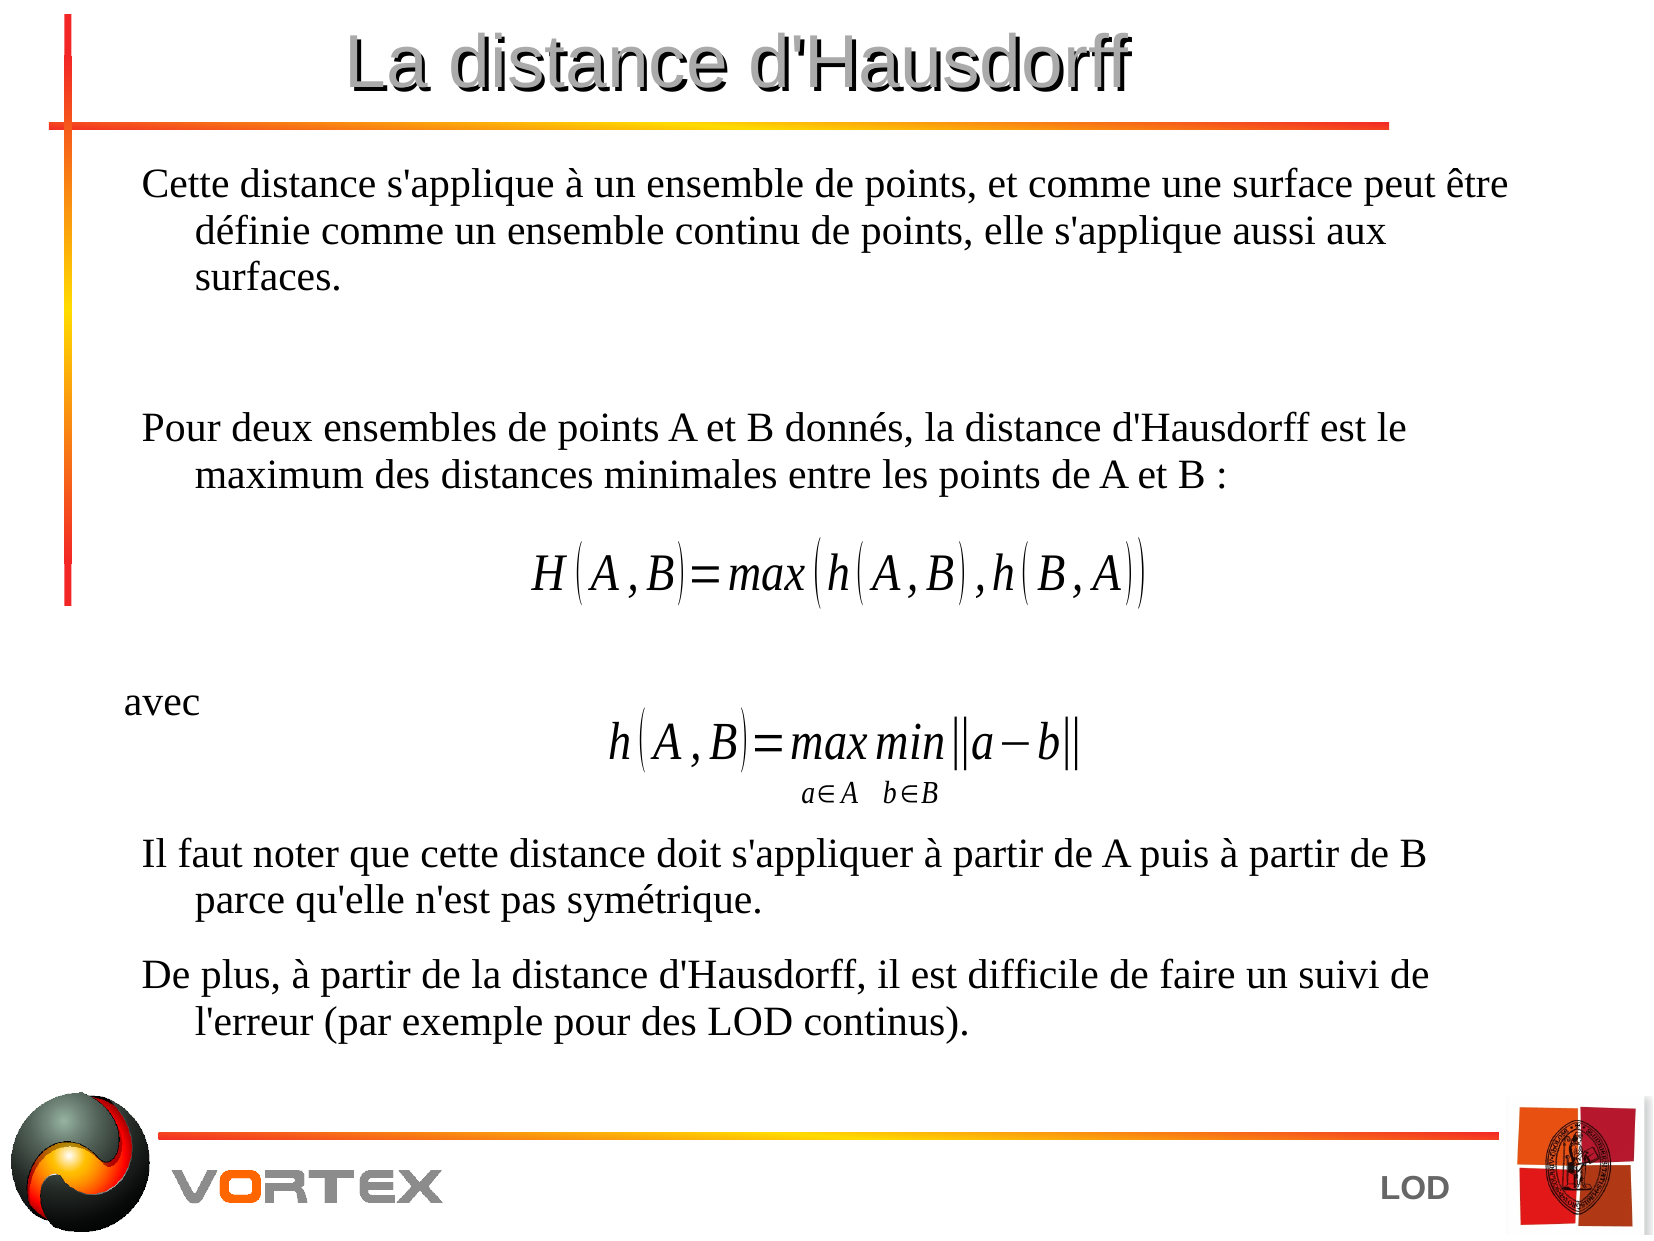

# La distance d'Hausdorff
Cette distance s'applique à un ensemble de points, et comme une surface peut être définie comme un ensemble continu de points, elle s'applique aussi aux surfaces.
Pour deux ensembles de points A et B donnés, la distance d'Hausdorff est le maximum des distances minimales entre les points de A et B :
avec
Il faut noter que cette distance doit s'appliquer à partir de A puis à partir de B parce qu'elle n'est pas symétrique.
De plus, à partir de la distance d'Hausdorff, il est difficile de faire un suivi de l'erreur (par exemple pour des LOD continus).